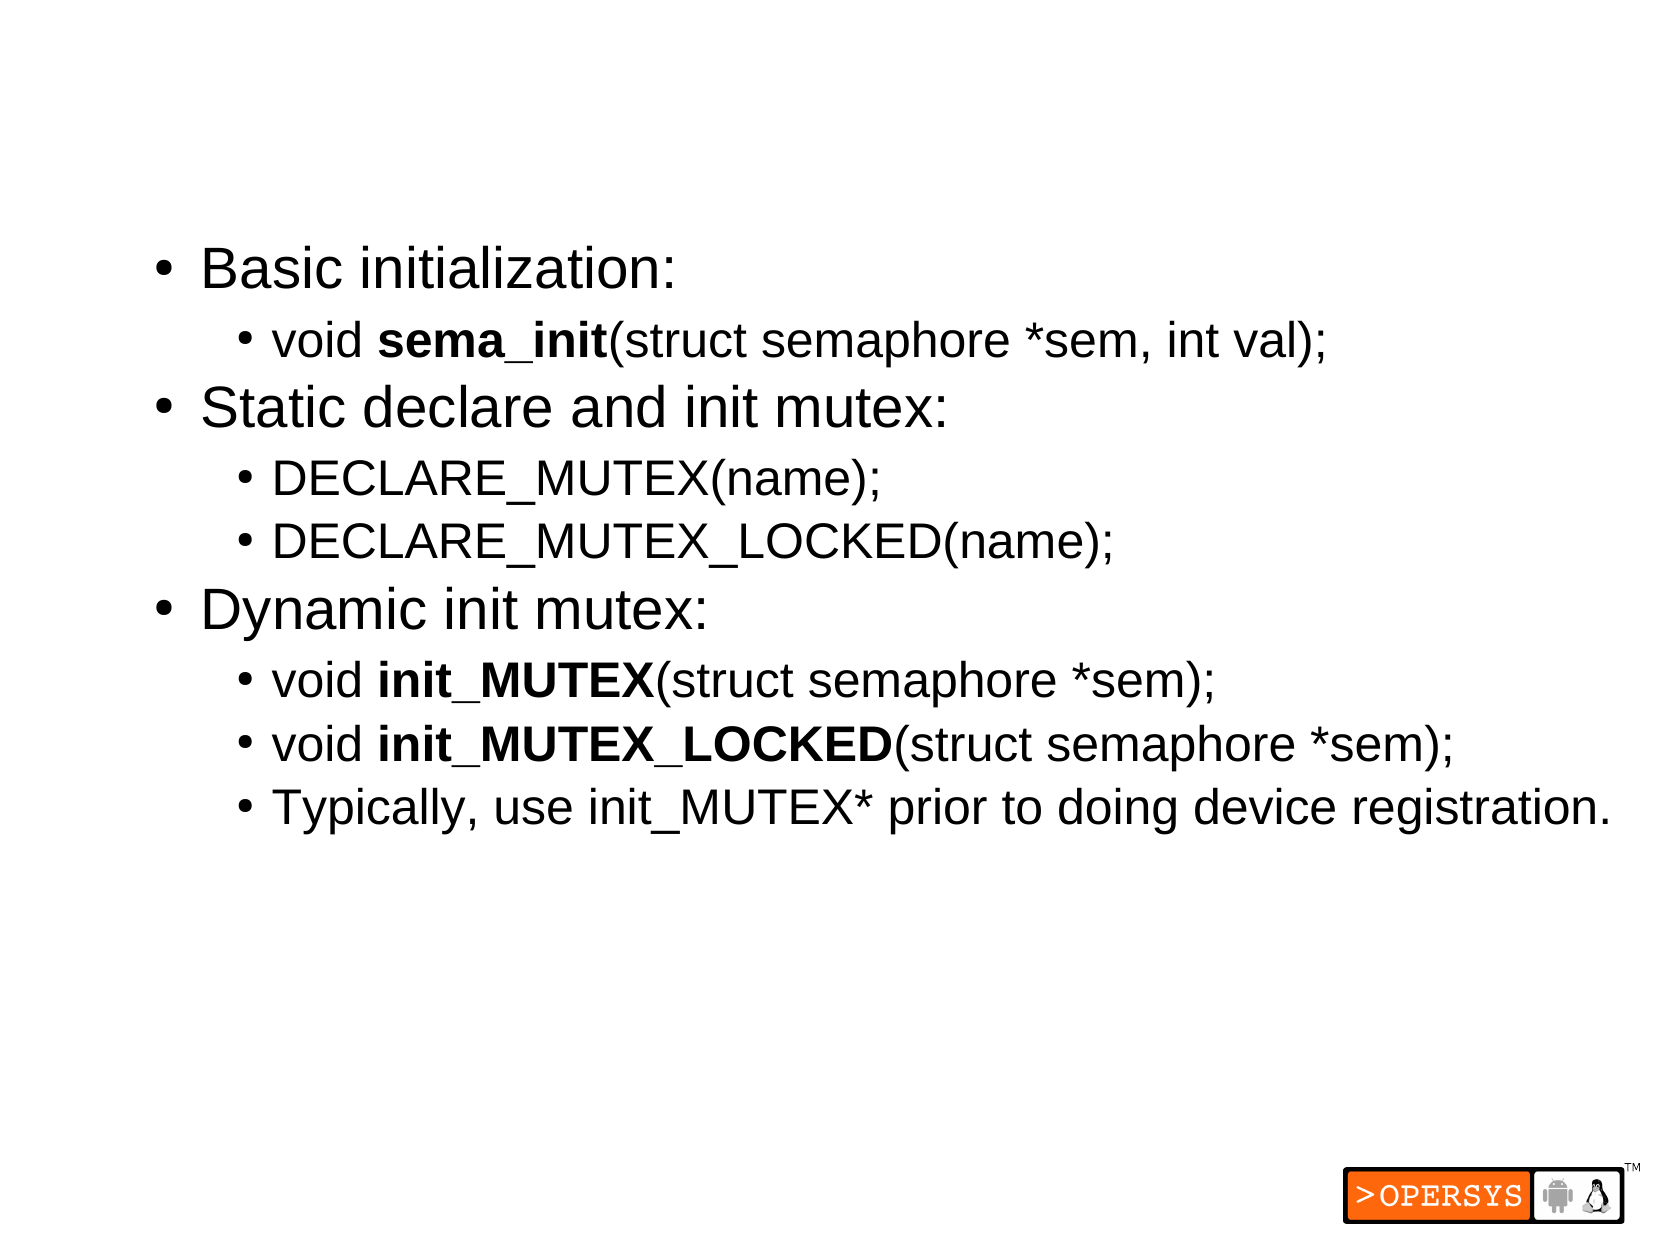

# Basic initialization:
void sema_init(struct semaphore *sem, int val);
Static declare and init mutex:
DECLARE_MUTEX(name);
DECLARE_MUTEX_LOCKED(name);
Dynamic init mutex:
void init_MUTEX(struct semaphore *sem);
void init_MUTEX_LOCKED(struct semaphore *sem);
Typically, use init_MUTEX* prior to doing device registration.